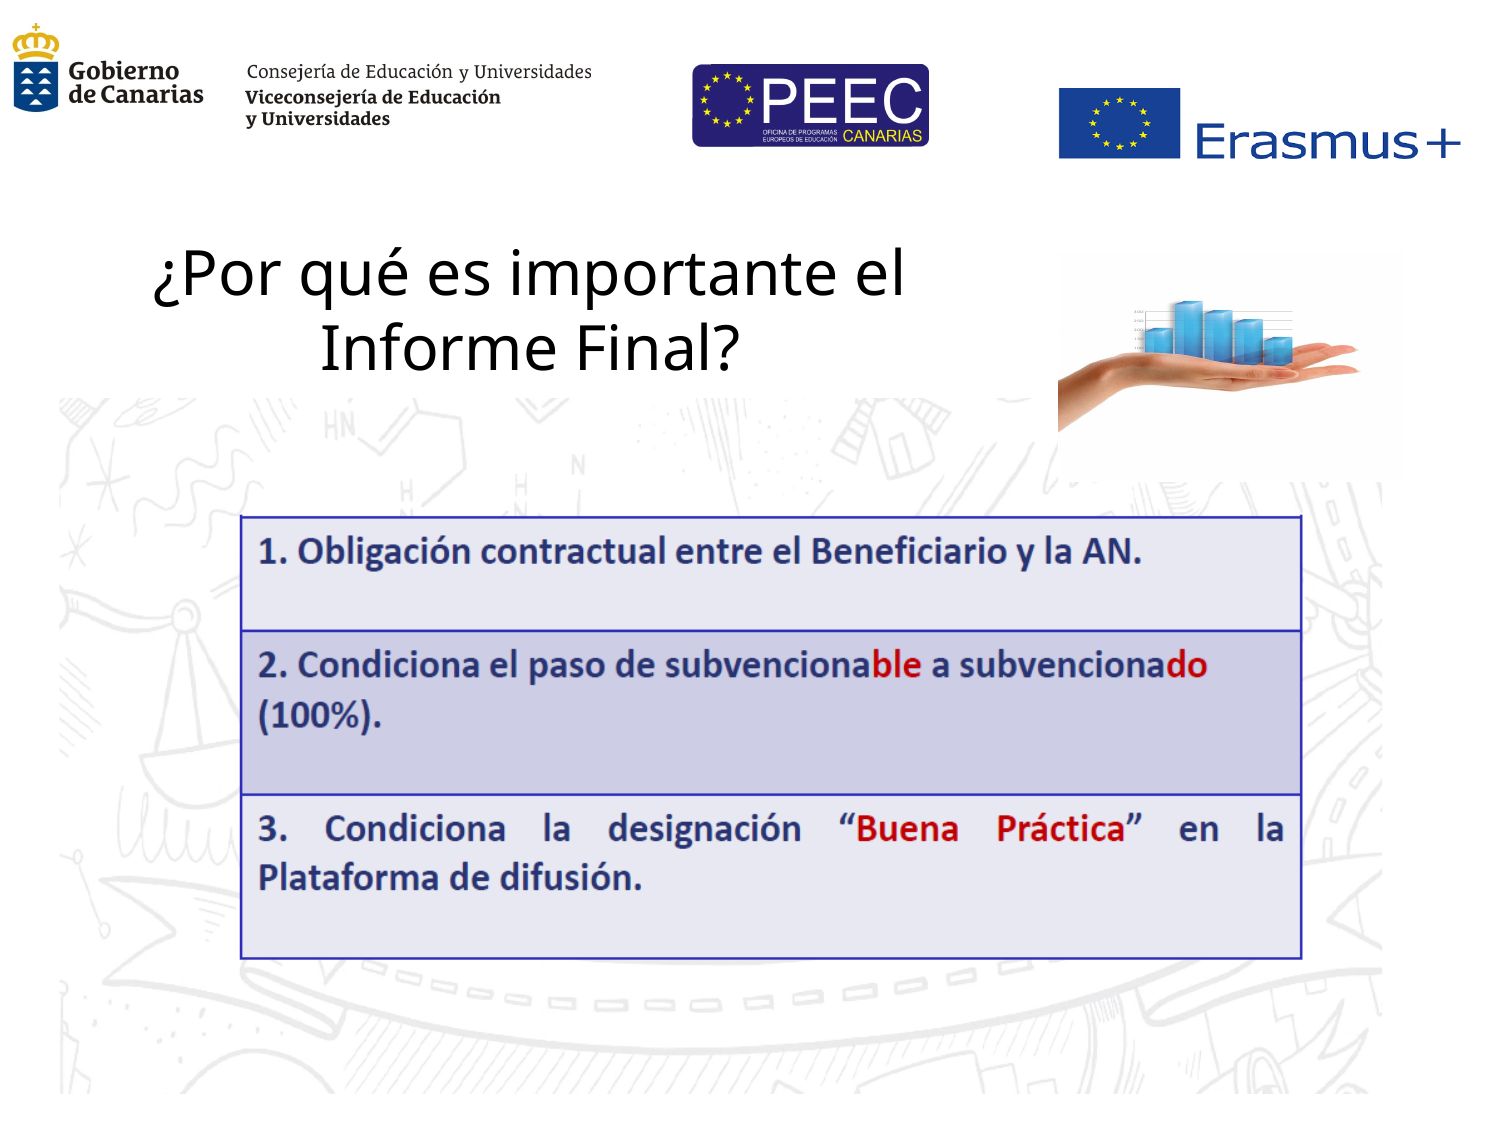

¿Por qué es importante el Informe Final?